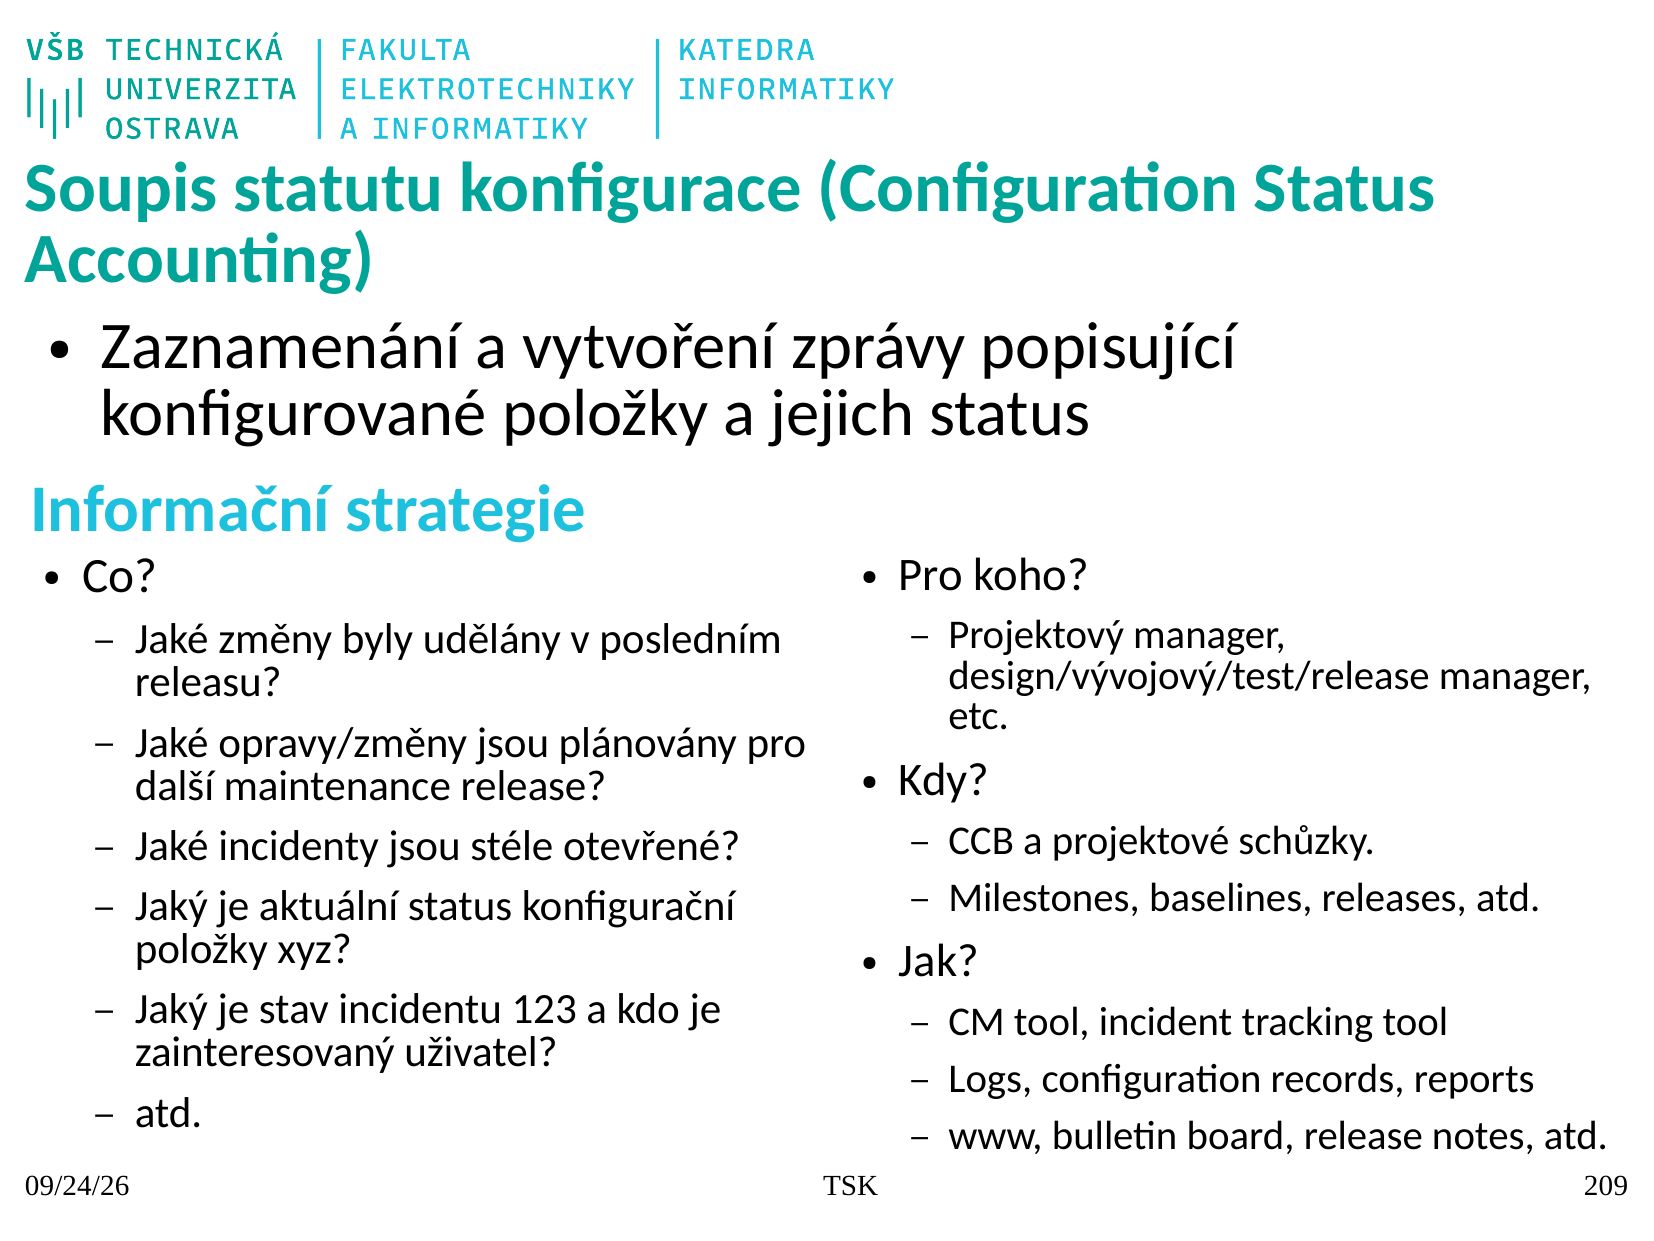

# Soupis statutu konfigurace (Configuration Status Accounting)
Zaznamenání a vytvoření zprávy popisující konfigurované položky a jejich status
Informační strategie
Co?
Jaké změny byly udělány v posledním releasu?
Jaké opravy/změny jsou plánovány pro další maintenance release?
Jaké incidenty jsou stéle otevřené?
Jaký je aktuální status konfigurační položky xyz?
Jaký je stav incidentu 123 a kdo je zainteresovaný uživatel?
atd.
Pro koho?
Projektový manager, design/vývojový/test/release manager, etc.
Kdy?
CCB a projektové schůzky.
Milestones, baselines, releases, atd.
Jak?
CM tool, incident tracking tool
Logs, configuration records, reports
www, bulletin board, release notes, atd.
TSK
209